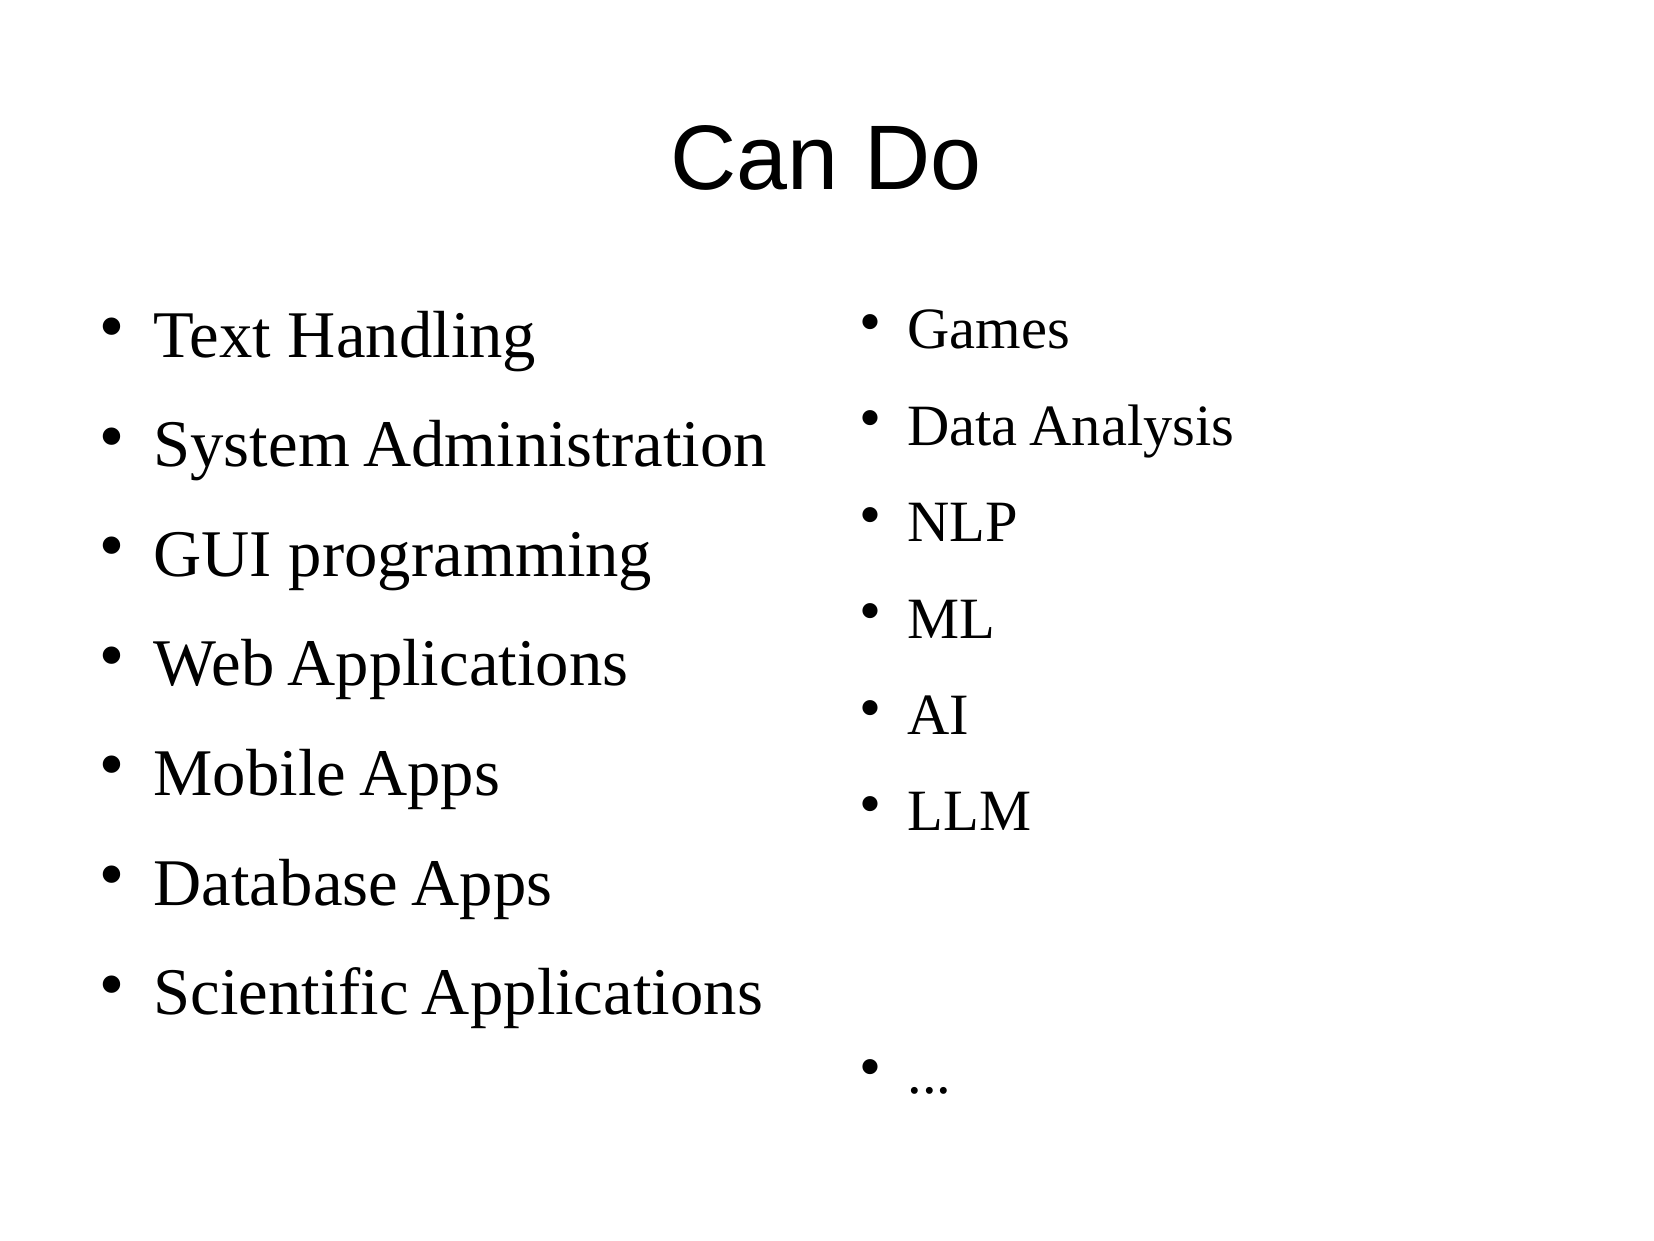

# Can Do
Text Handling
System Administration
GUI programming
Web Applications
Mobile Apps
Database Apps
Scientific Applications
Games
Data Analysis
NLP
ML
AI
LLM
...